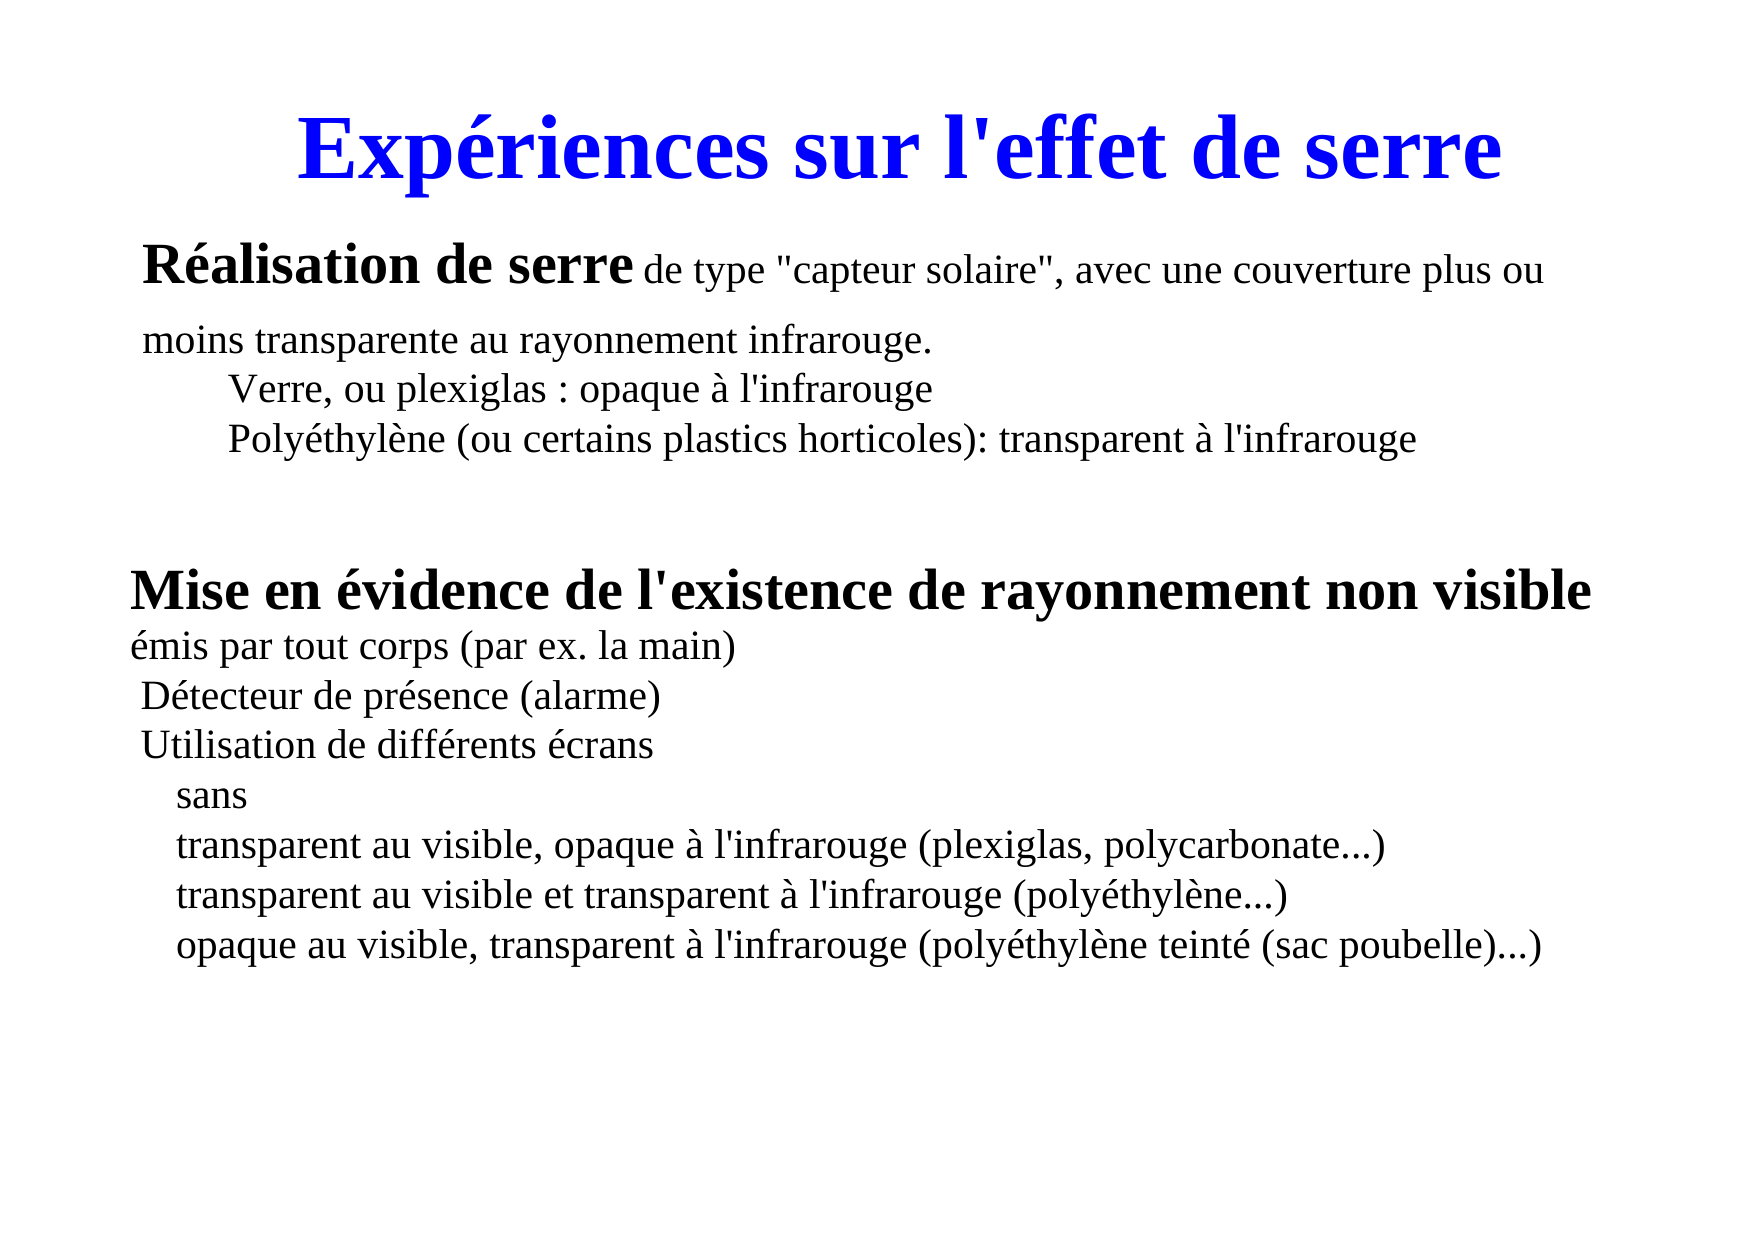

# Expériences sur l'effet de serre
Réalisation de serre de type "capteur solaire", avec une couverture plus ou moins transparente au rayonnement infrarouge.
 Verre, ou plexiglas : opaque à l'infrarouge
 Polyéthylène (ou certains plastics horticoles): transparent à l'infrarouge
Mise en évidence de l'existence de rayonnement non visible émis par tout corps (par ex. la main)
 Détecteur de présence (alarme)
 Utilisation de différents écrans
 sans
 transparent au visible, opaque à l'infrarouge (plexiglas, polycarbonate...)
 transparent au visible et transparent à l'infrarouge (polyéthylène...)
 opaque au visible, transparent à l'infrarouge (polyéthylène teinté (sac poubelle)...)